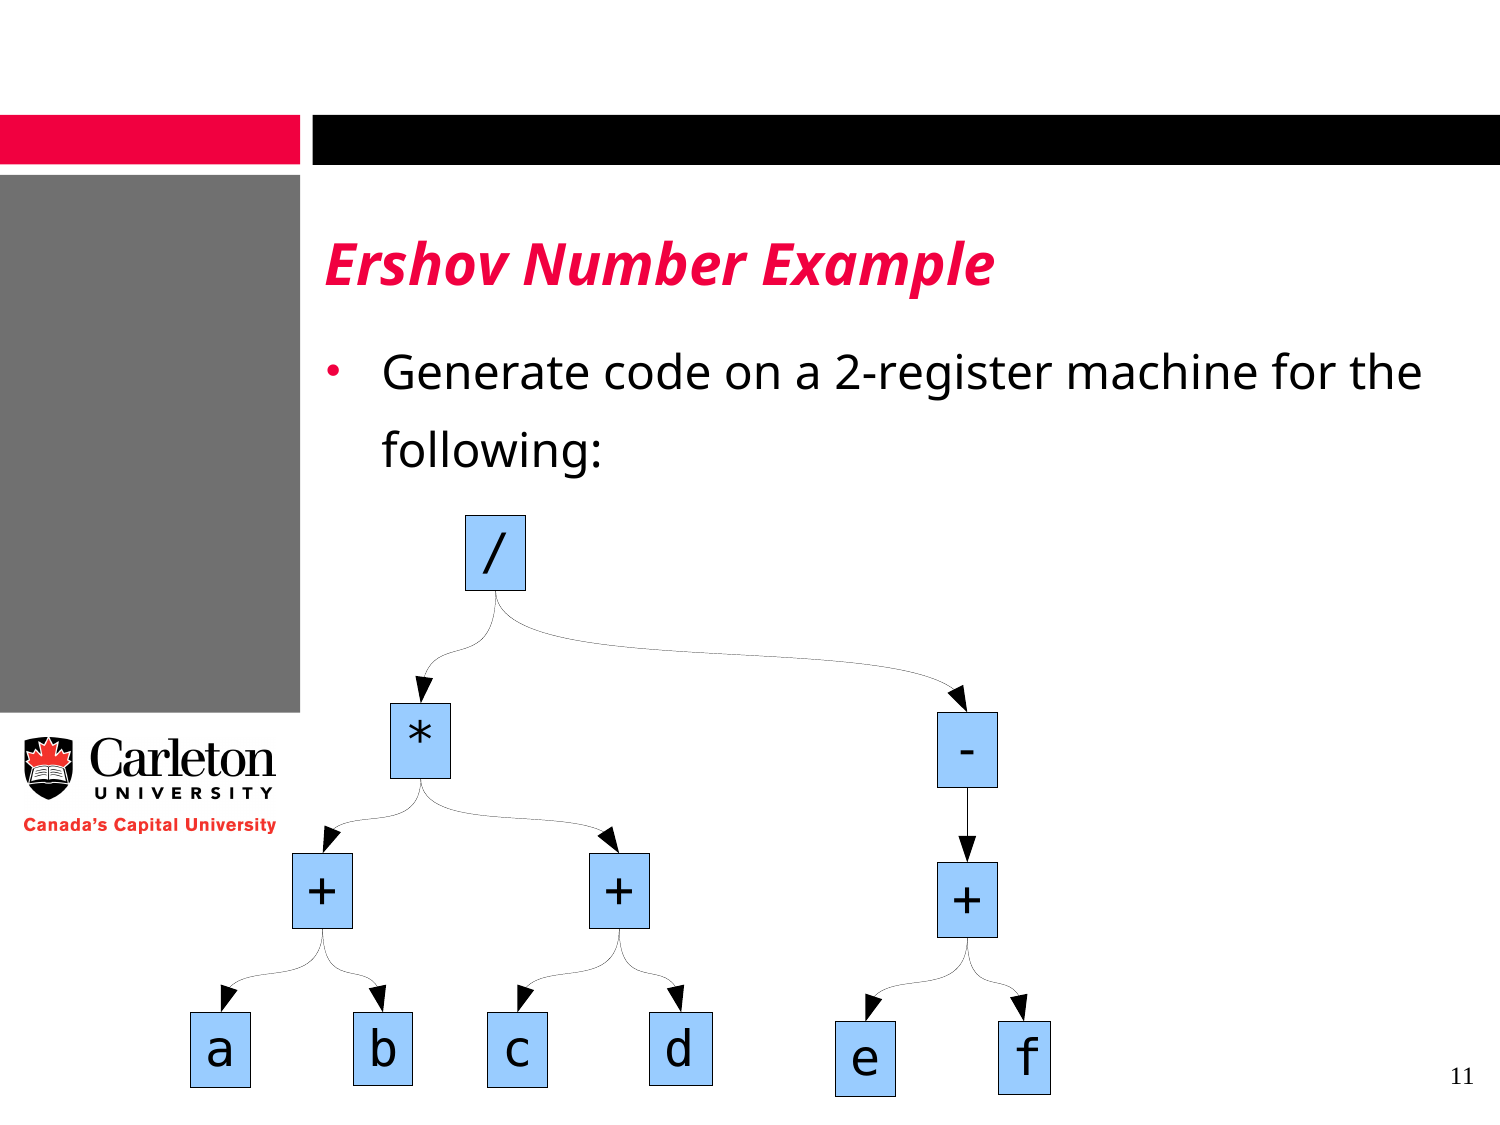

# Ershov Number Example
Generate code on a 2-register machine for the following:
/
*
-
+
+
+
a
b
c
d
e
f
11